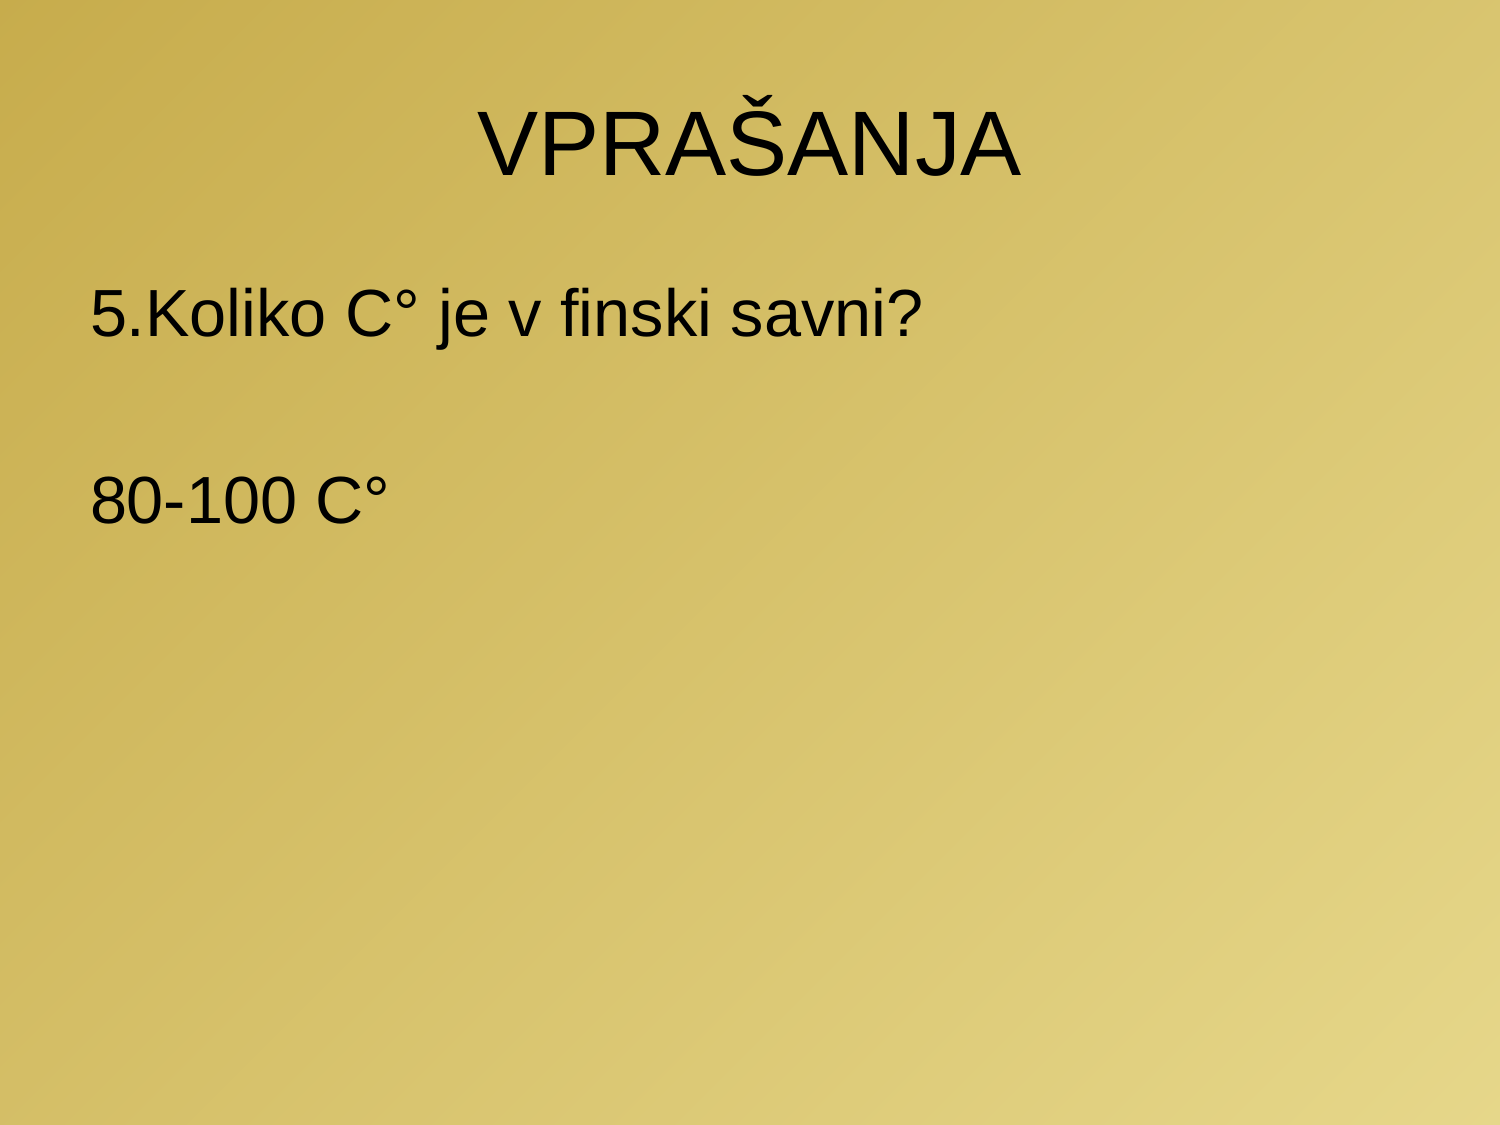

# VPRAŠANJA
5.Koliko C° je v finski savni?
80-100 C°